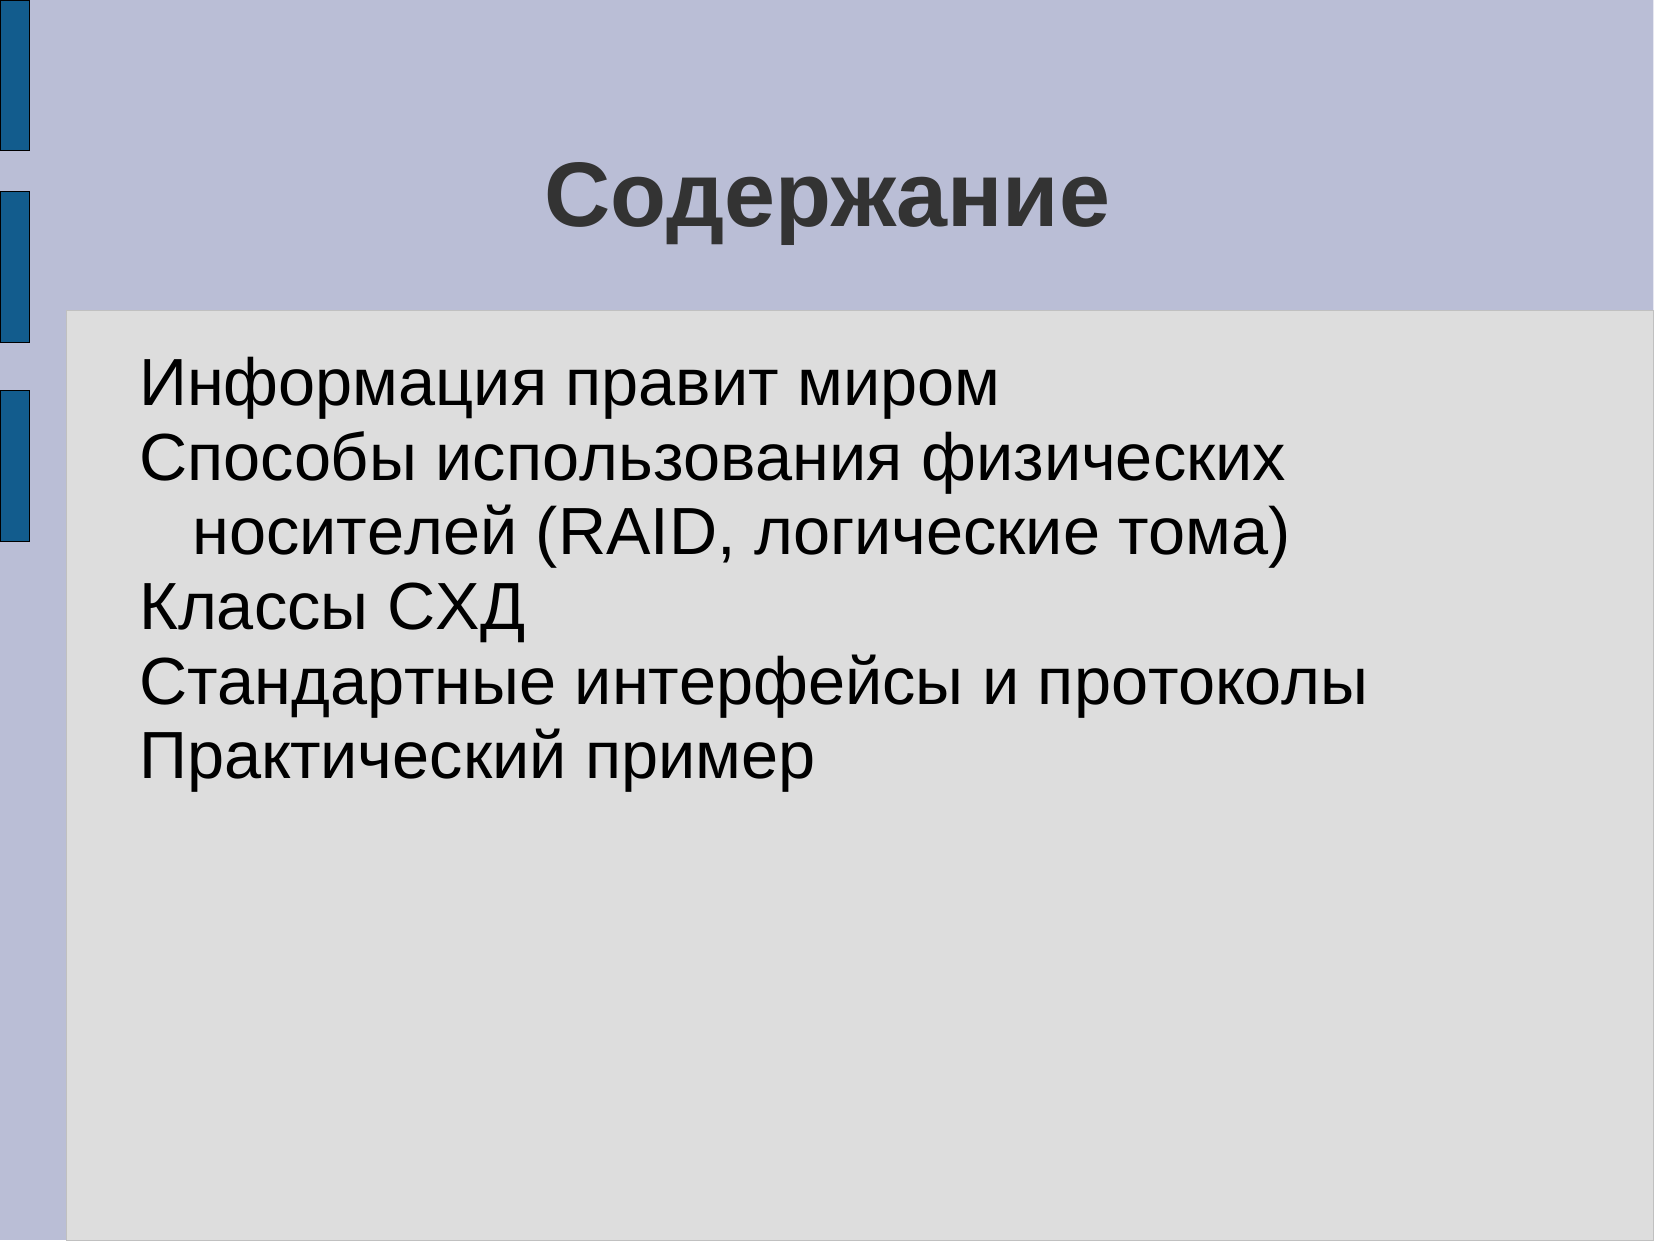

# Содержание
Информация правит миром
Способы использования физических носителей (RAID, логические тома)
Классы СХД
Стандартные интерфейсы и протоколы
Практический пример